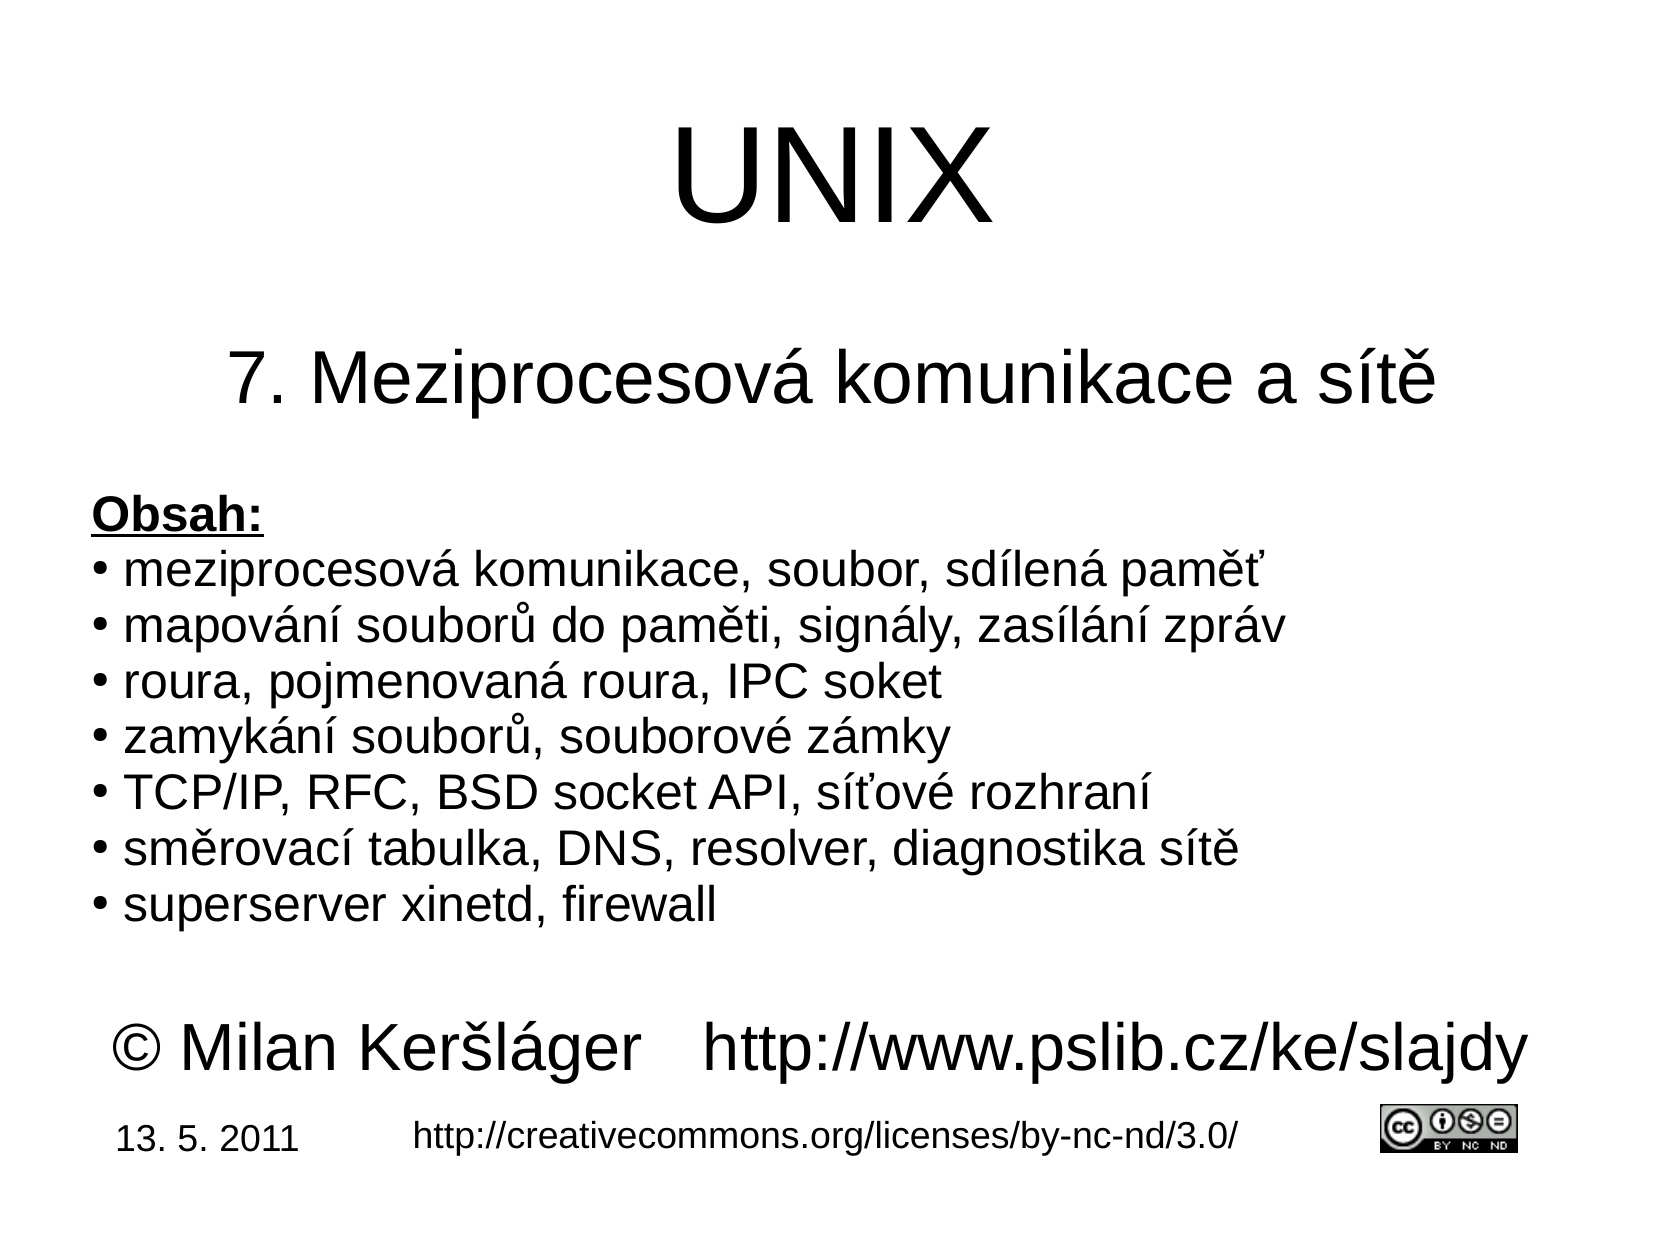

# UNIX 7. Meziprocesová komunikace a sítě
Obsah:
 meziprocesová komunikace, soubor, sdílená paměť
 mapování souborů do paměti, signály, zasílání zpráv
 roura, pojmenovaná roura, IPC soket
 zamykání souborů, souborové zámky
 TCP/IP, RFC, BSD socket API, síťové rozhraní
 směrovací tabulka, DNS, resolver, diagnostika sítě
 superserver xinetd, firewall
© Milan Keršláger	http://www.pslib.cz/ke/slajdy
http://creativecommons.org/licenses/by-nc-nd/3.0/
13. 5. 2011